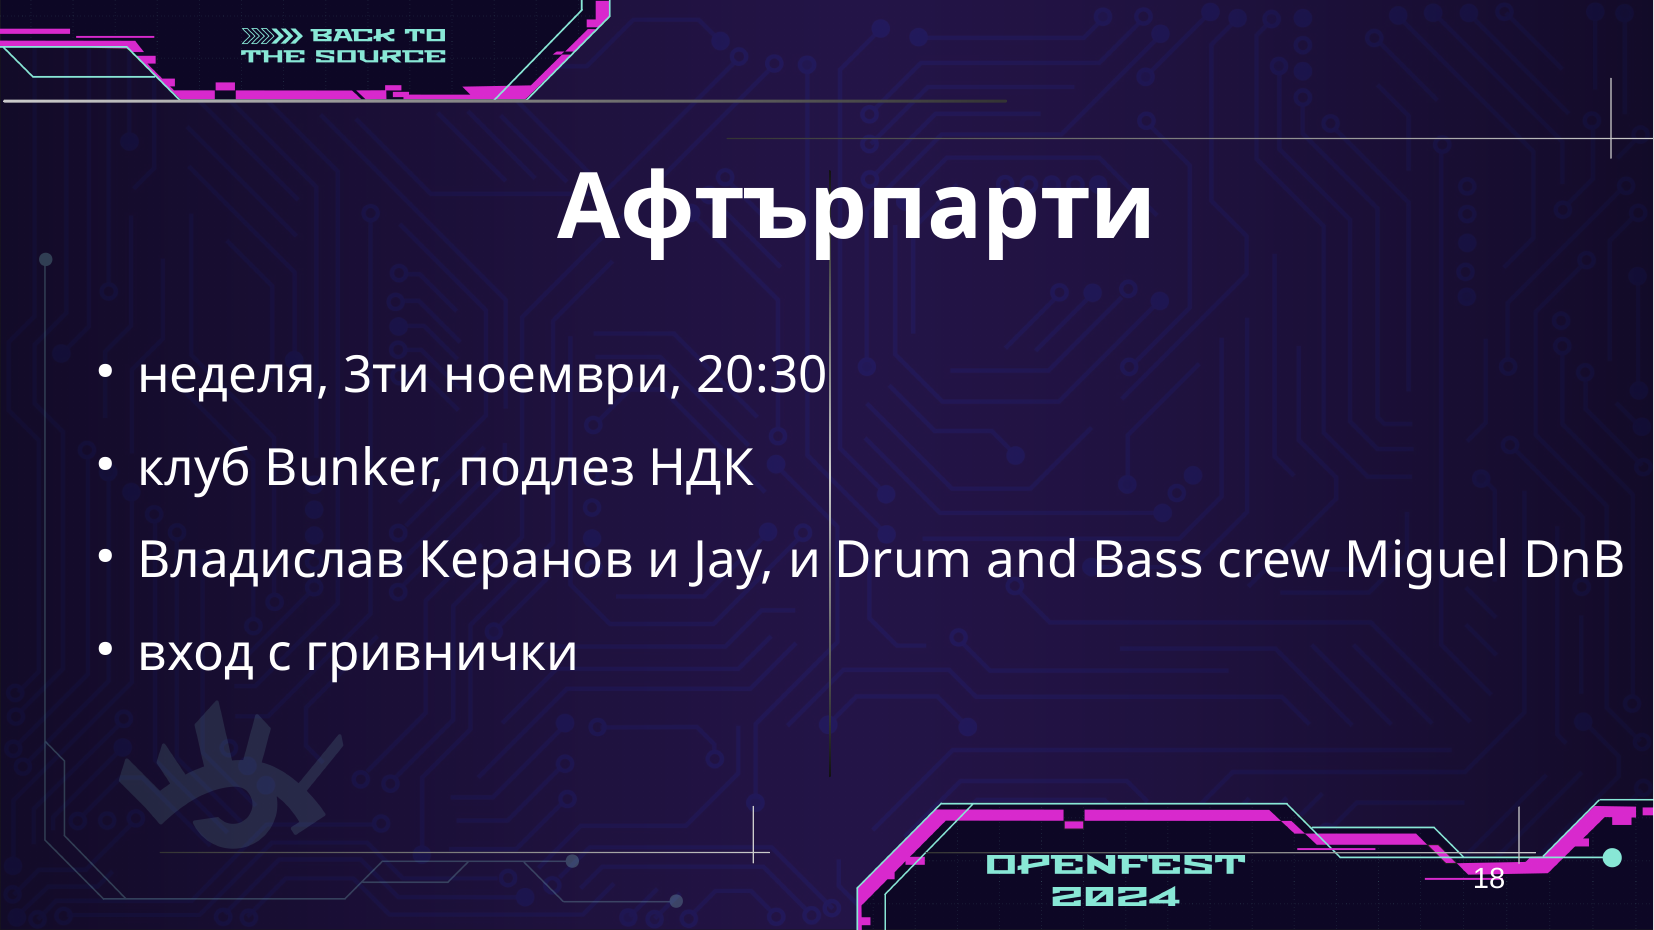

# Афтърпарти
неделя, 3ти ноември, 20:30
клуб Bunker, подлез НДК
Владислав Керанов и Jay, и Drum and Bass crew Miguel DnB
вход с гривнички
18